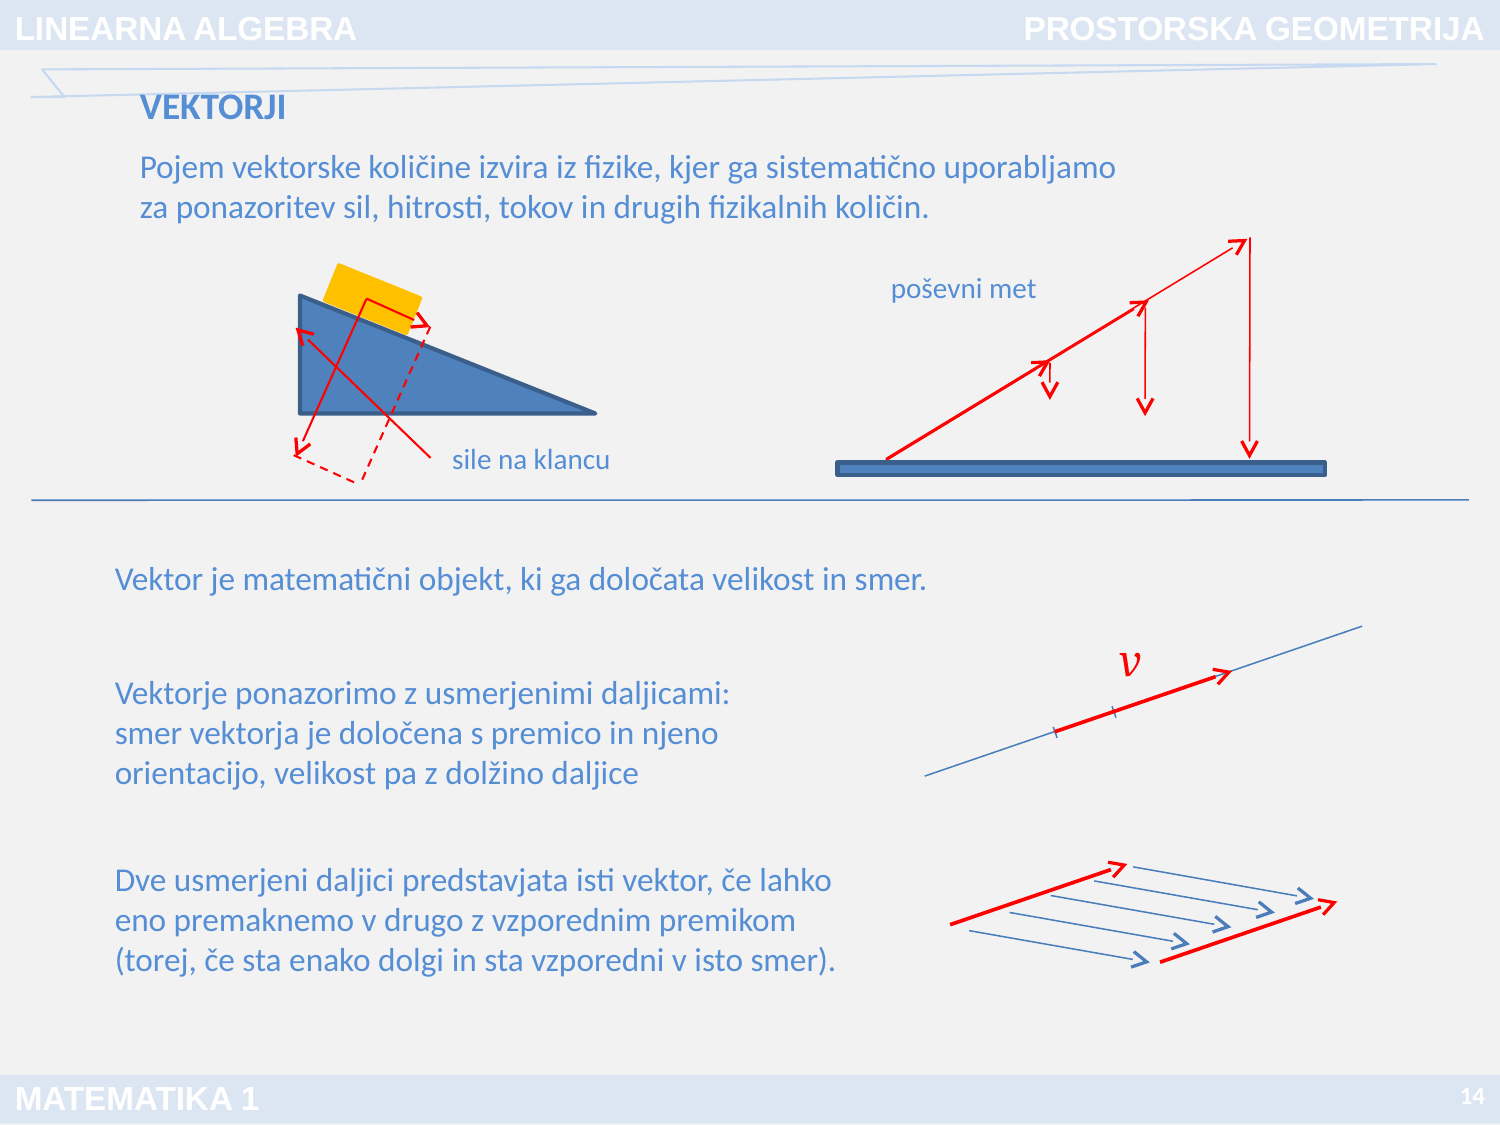

LINEARNA ALGEBRA
PROSTORSKA GEOMETRIJA
VEKTORJI
Pojem vektorske količine izvira iz fizike, kjer ga sistematično uporabljamo za ponazoritev sil, hitrosti, tokov in drugih fizikalnih količin.
poševni met
sile na klancu
Vektor je matematični objekt, ki ga določata velikost in smer.
Vektorje ponazorimo z usmerjenimi daljicami: smer vektorja je določena s premico in njeno orientacijo, velikost pa z dolžino daljice
Dve usmerjeni daljici predstavjata isti vektor, če lahko eno premaknemo v drugo z vzporednim premikom
(torej, če sta enako dolgi in sta vzporedni v isto smer).
MATEMATIKA 1